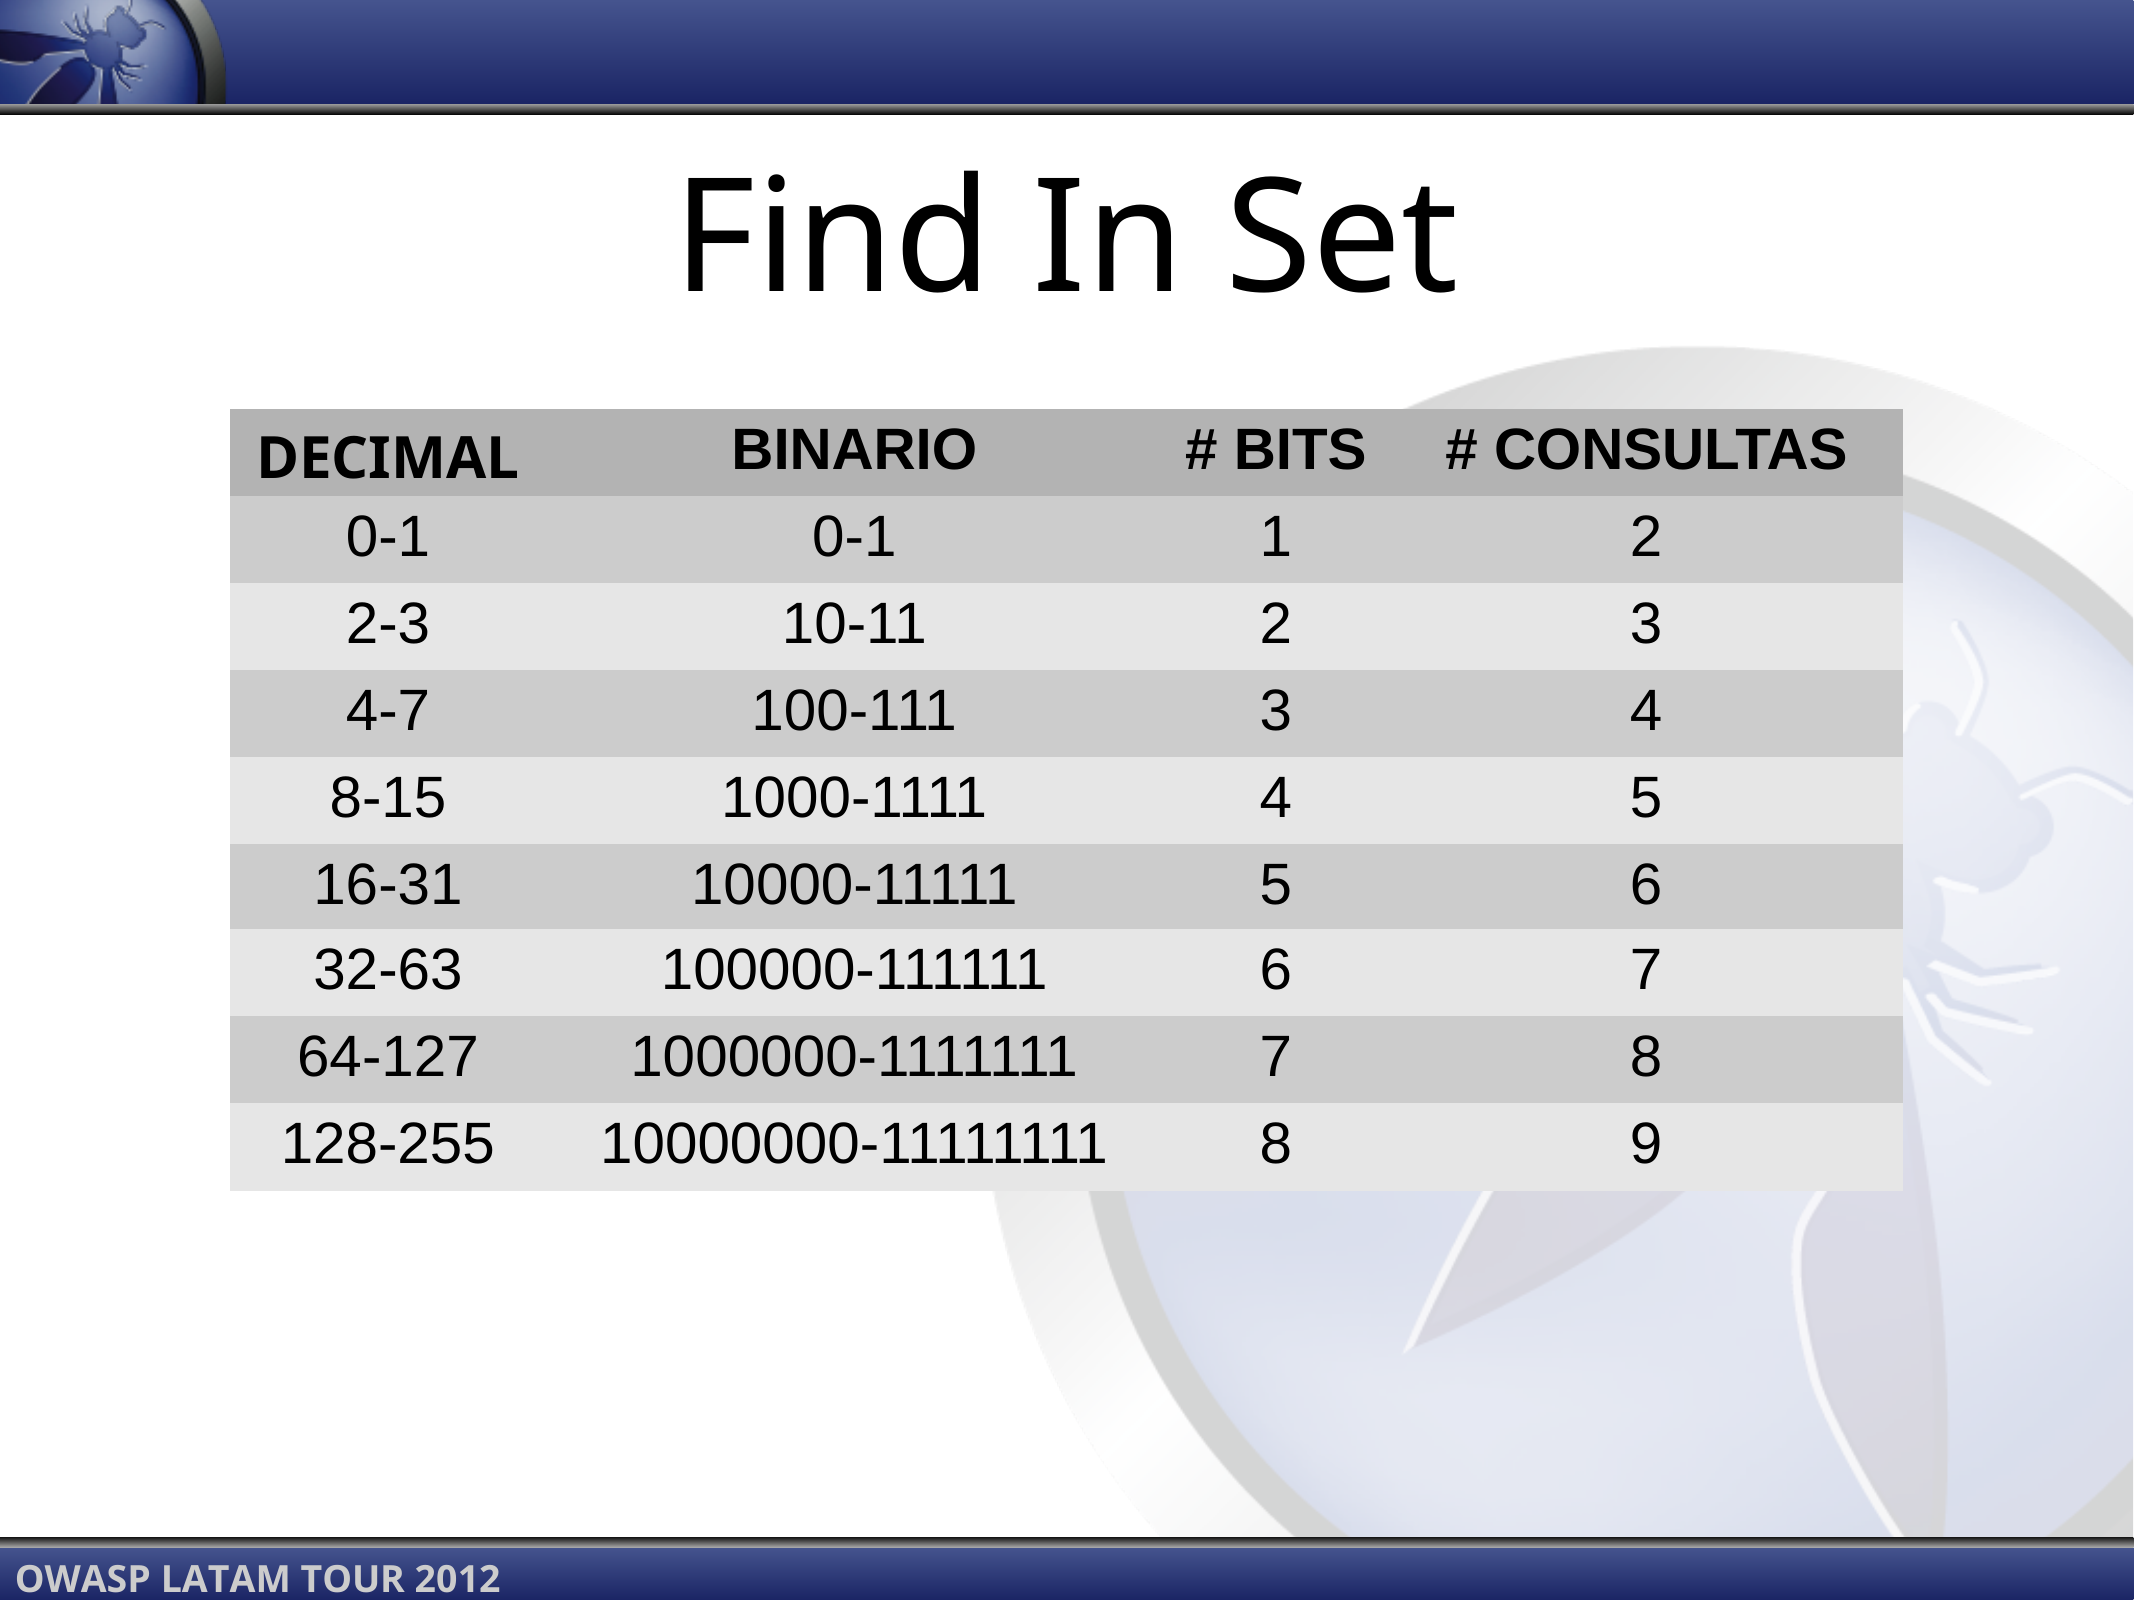

# Find In Set
| DECIMAL | BINARIO | # BITS | # CONSULTAS |
| --- | --- | --- | --- |
| 0-1 | 0-1 | 1 | 2 |
| 2-3 | 10-11 | 2 | 3 |
| 4-7 | 100-111 | 3 | 4 |
| 8-15 | 1000-1111 | 4 | 5 |
| 16-31 | 10000-11111 | 5 | 6 |
| 32-63 | 100000-111111 | 6 | 7 |
| 64-127 | 1000000-1111111 | 7 | 8 |
| 128-255 | 10000000-11111111 | 8 | 9 |